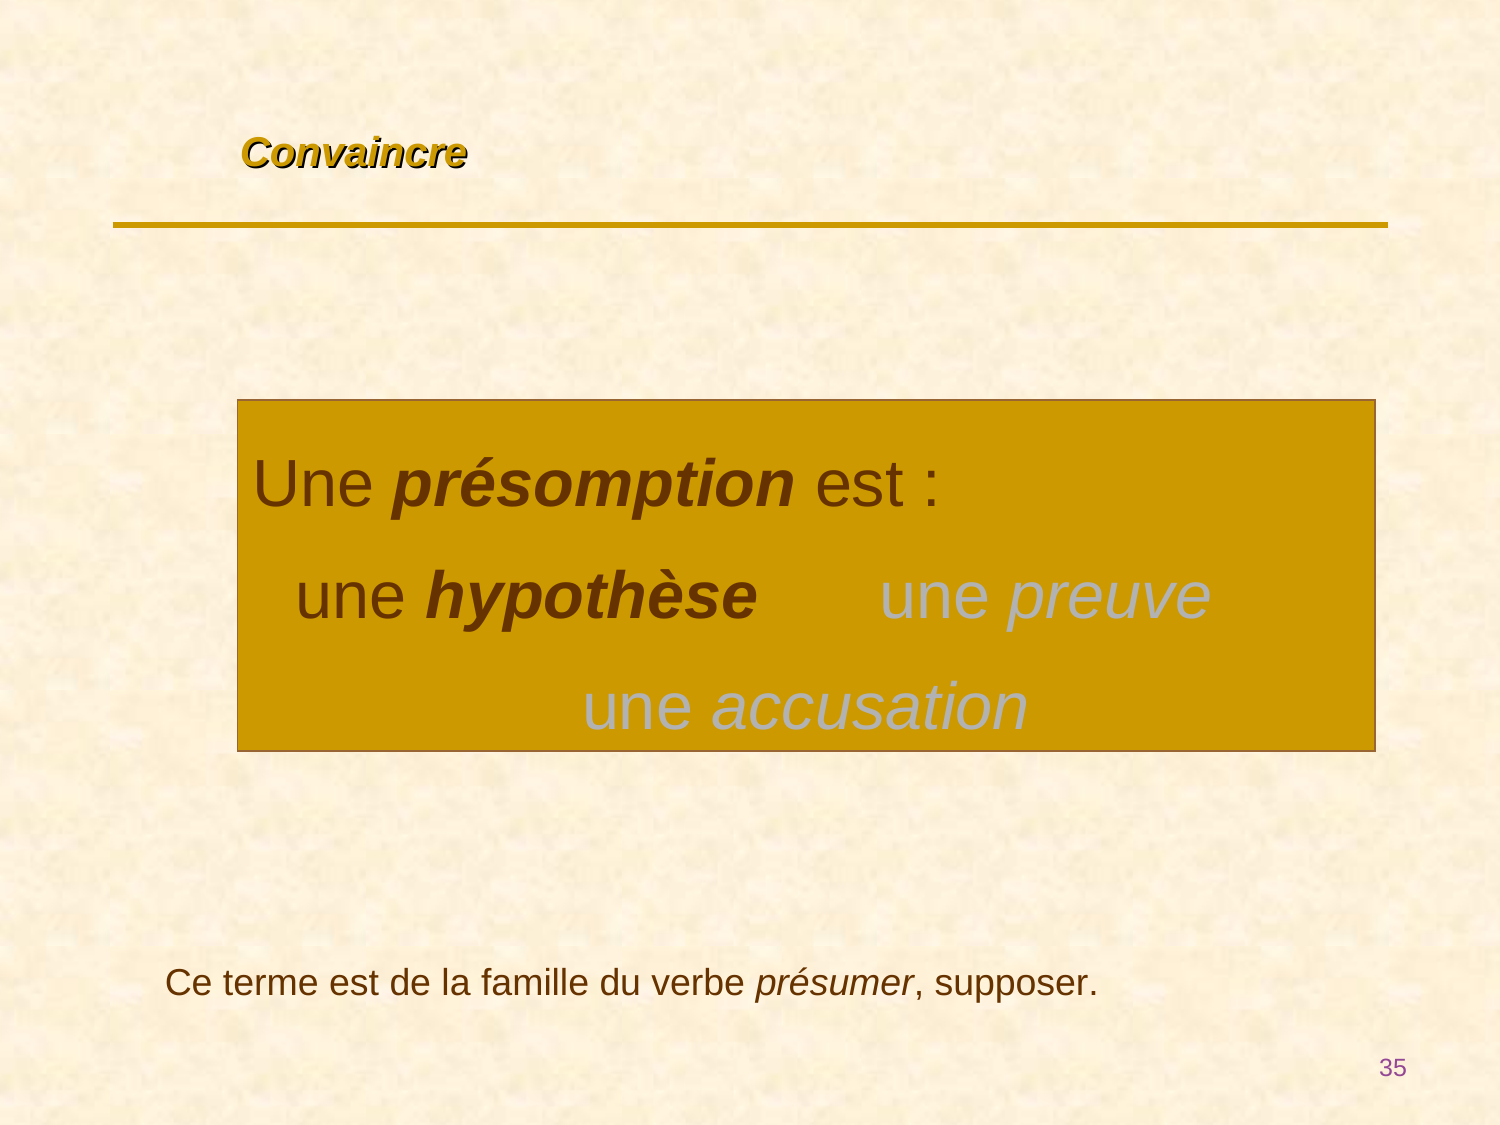

Convaincre
Une présomption est :
une hypothèse		une preuve
une accusation
Ce terme est de la famille du verbe présumer, supposer.
35